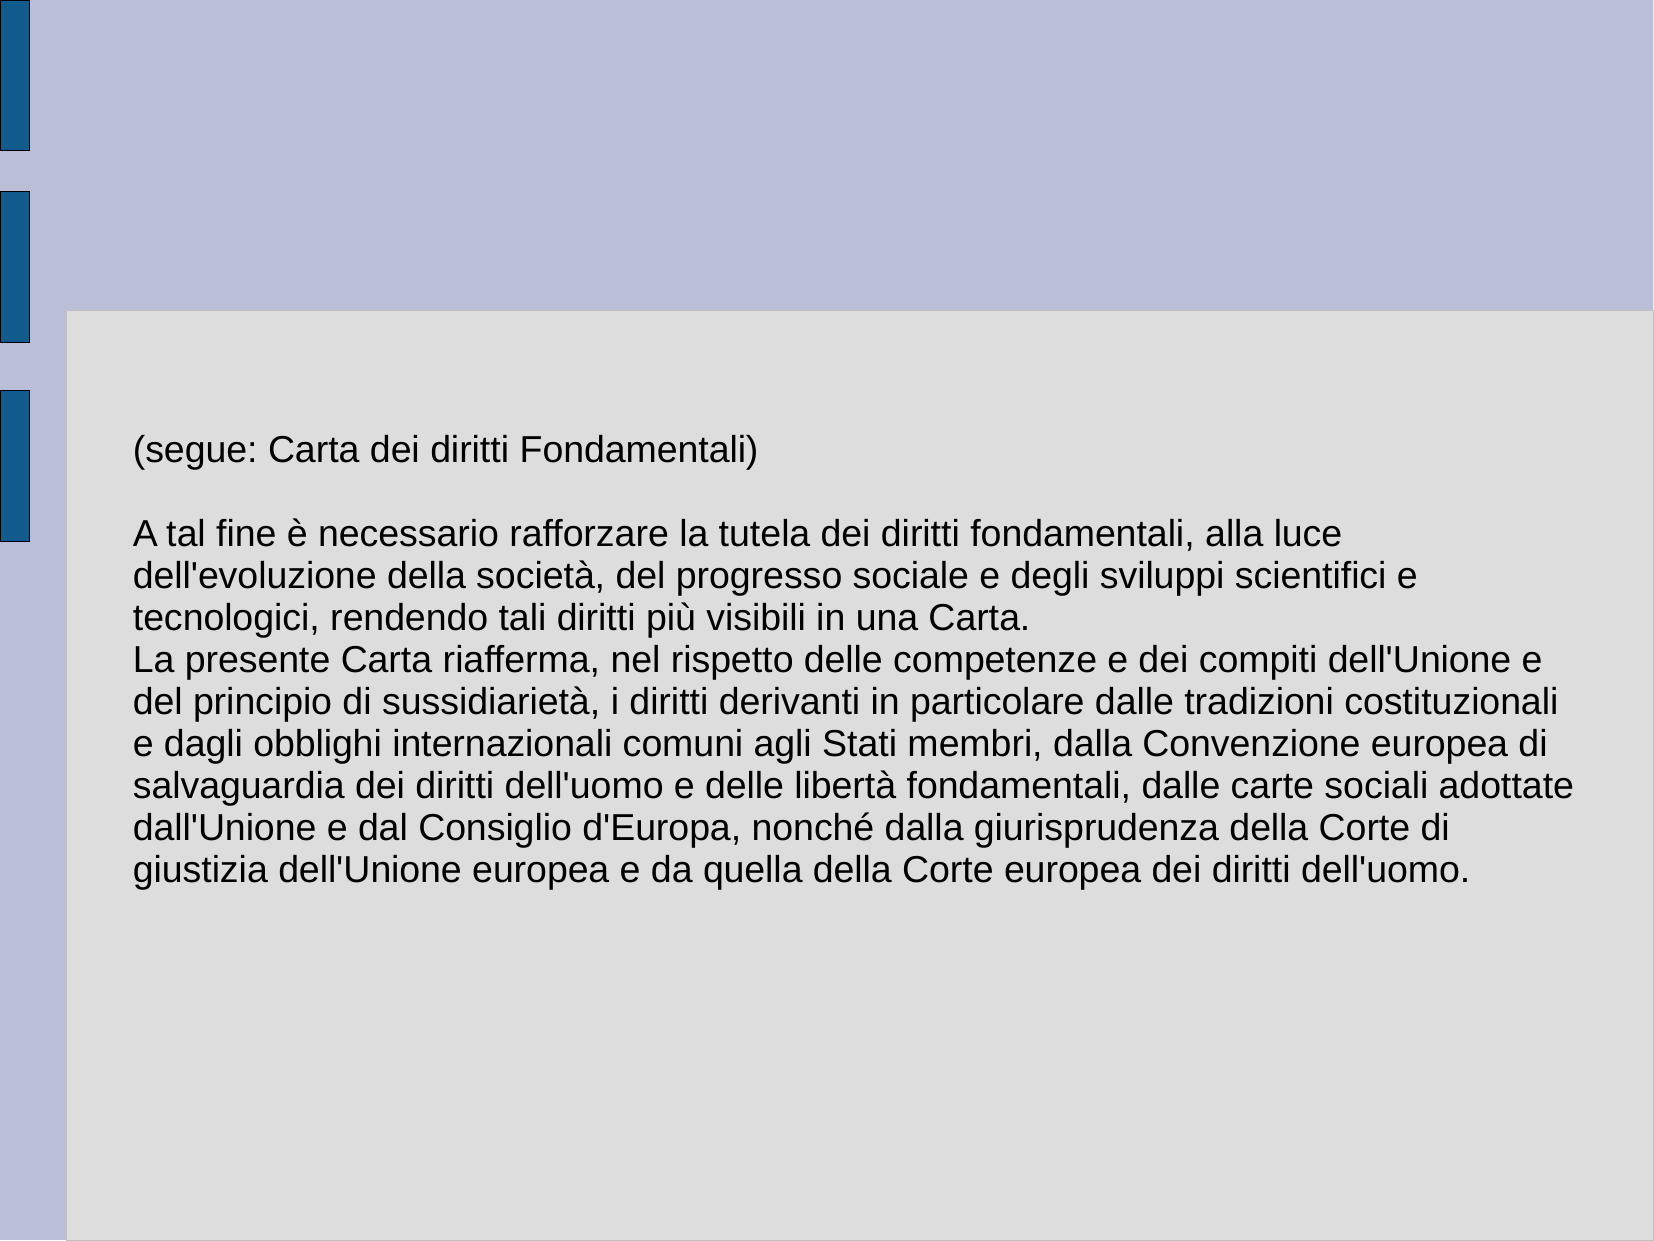

(segue: Carta dei diritti Fondamentali)
A tal fine è necessario rafforzare la tutela dei diritti fondamentali, alla luce dell'evoluzione della società, del progresso sociale e degli sviluppi scientifici e tecnologici, rendendo tali diritti più visibili in una Carta.
La presente Carta riafferma, nel rispetto delle competenze e dei compiti dell'Unione e del principio di sussidiarietà, i diritti derivanti in particolare dalle tradizioni costituzionali e dagli obblighi internazionali comuni agli Stati membri, dalla Convenzione europea di salvaguardia dei diritti dell'uomo e delle libertà fondamentali, dalle carte sociali adottate dall'Unione e dal Consiglio d'Europa, nonché dalla giurisprudenza della Corte di giustizia dell'Unione europea e da quella della Corte europea dei diritti dell'uomo.